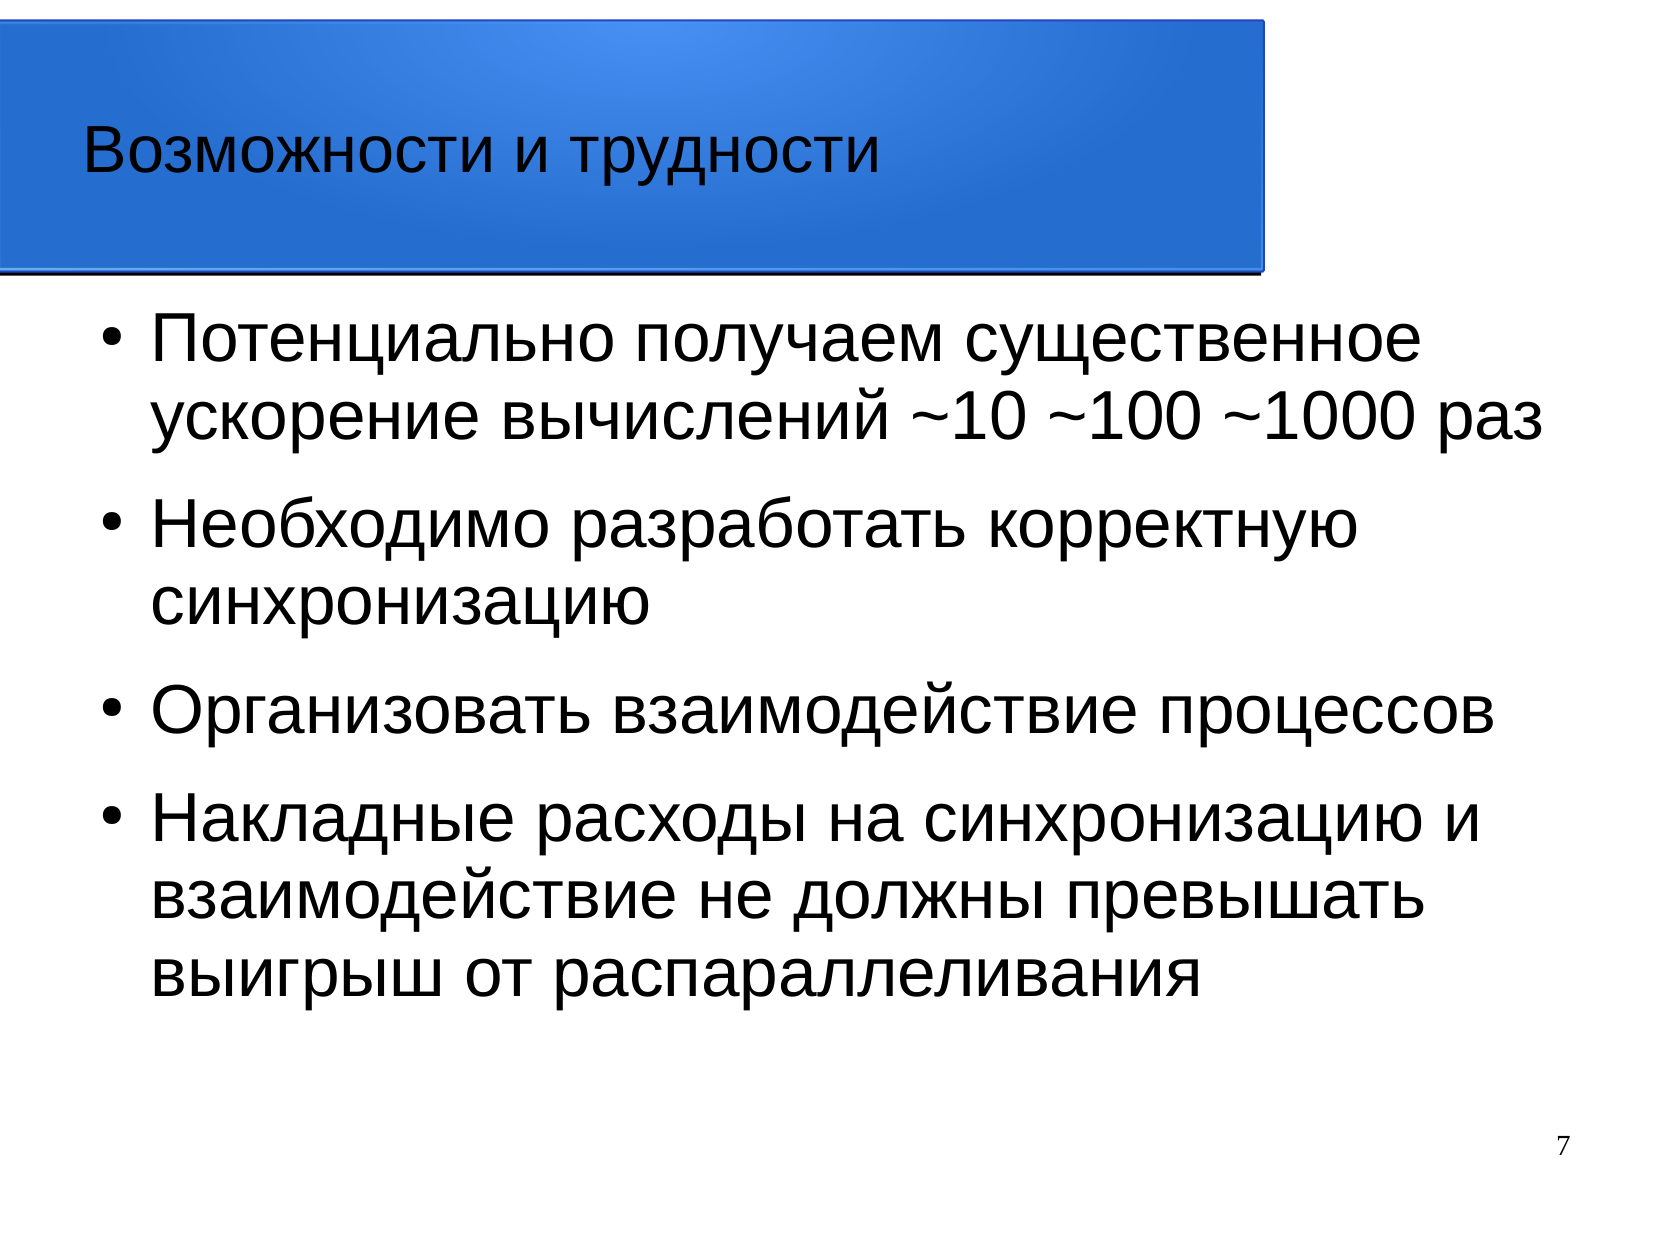

# Возможности и трудности
Потенциально получаем существенное ускорение вычислений ~10 ~100 ~1000 раз
Необходимо разработать корректную синхронизацию
Организовать взаимодействие процессов
Накладные расходы на синхронизацию и взаимодействие не должны превышать выигрыш от распараллеливания
7